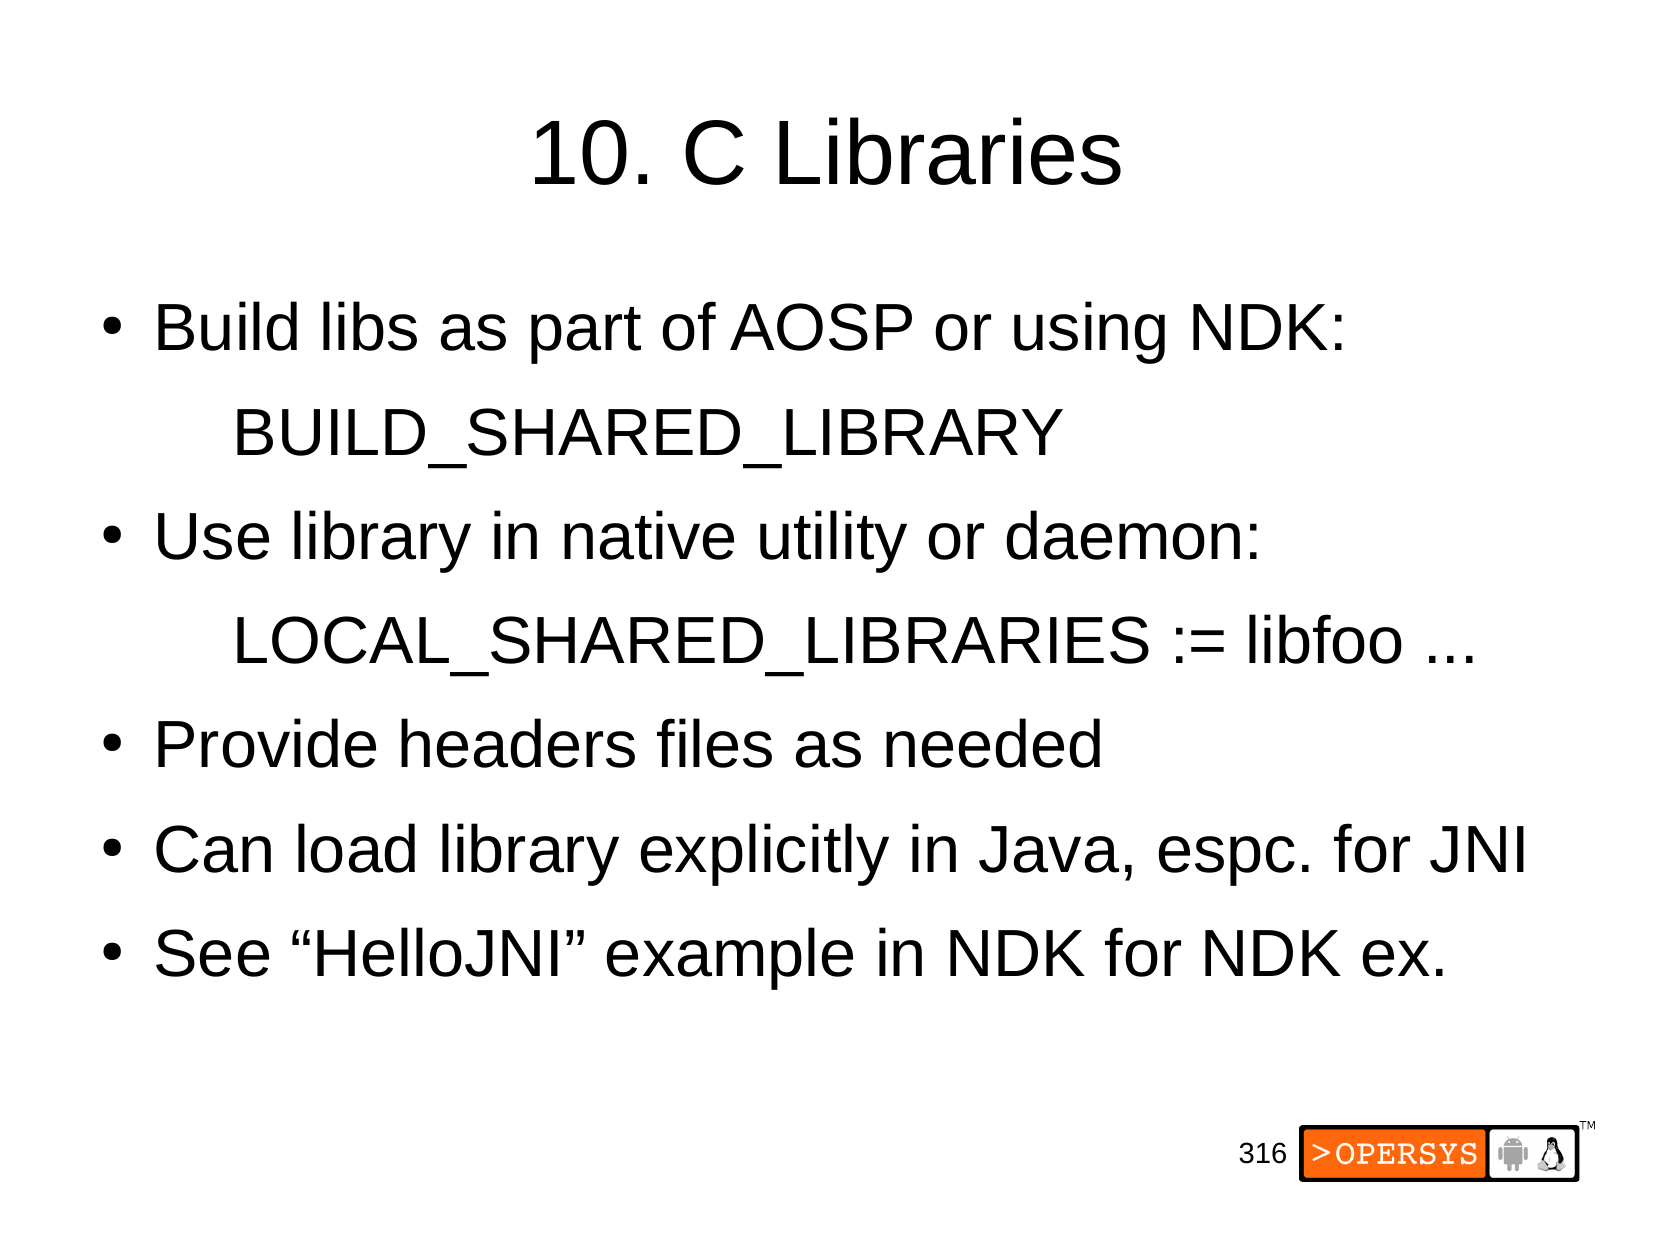

# 10. C Libraries
Build libs as part of AOSP or using NDK:
BUILD_SHARED_LIBRARY
Use library in native utility or daemon:
LOCAL_SHARED_LIBRARIES := libfoo ...
Provide headers files as needed
Can load library explicitly in Java, espc. for JNI
See “HelloJNI” example in NDK for NDK ex.